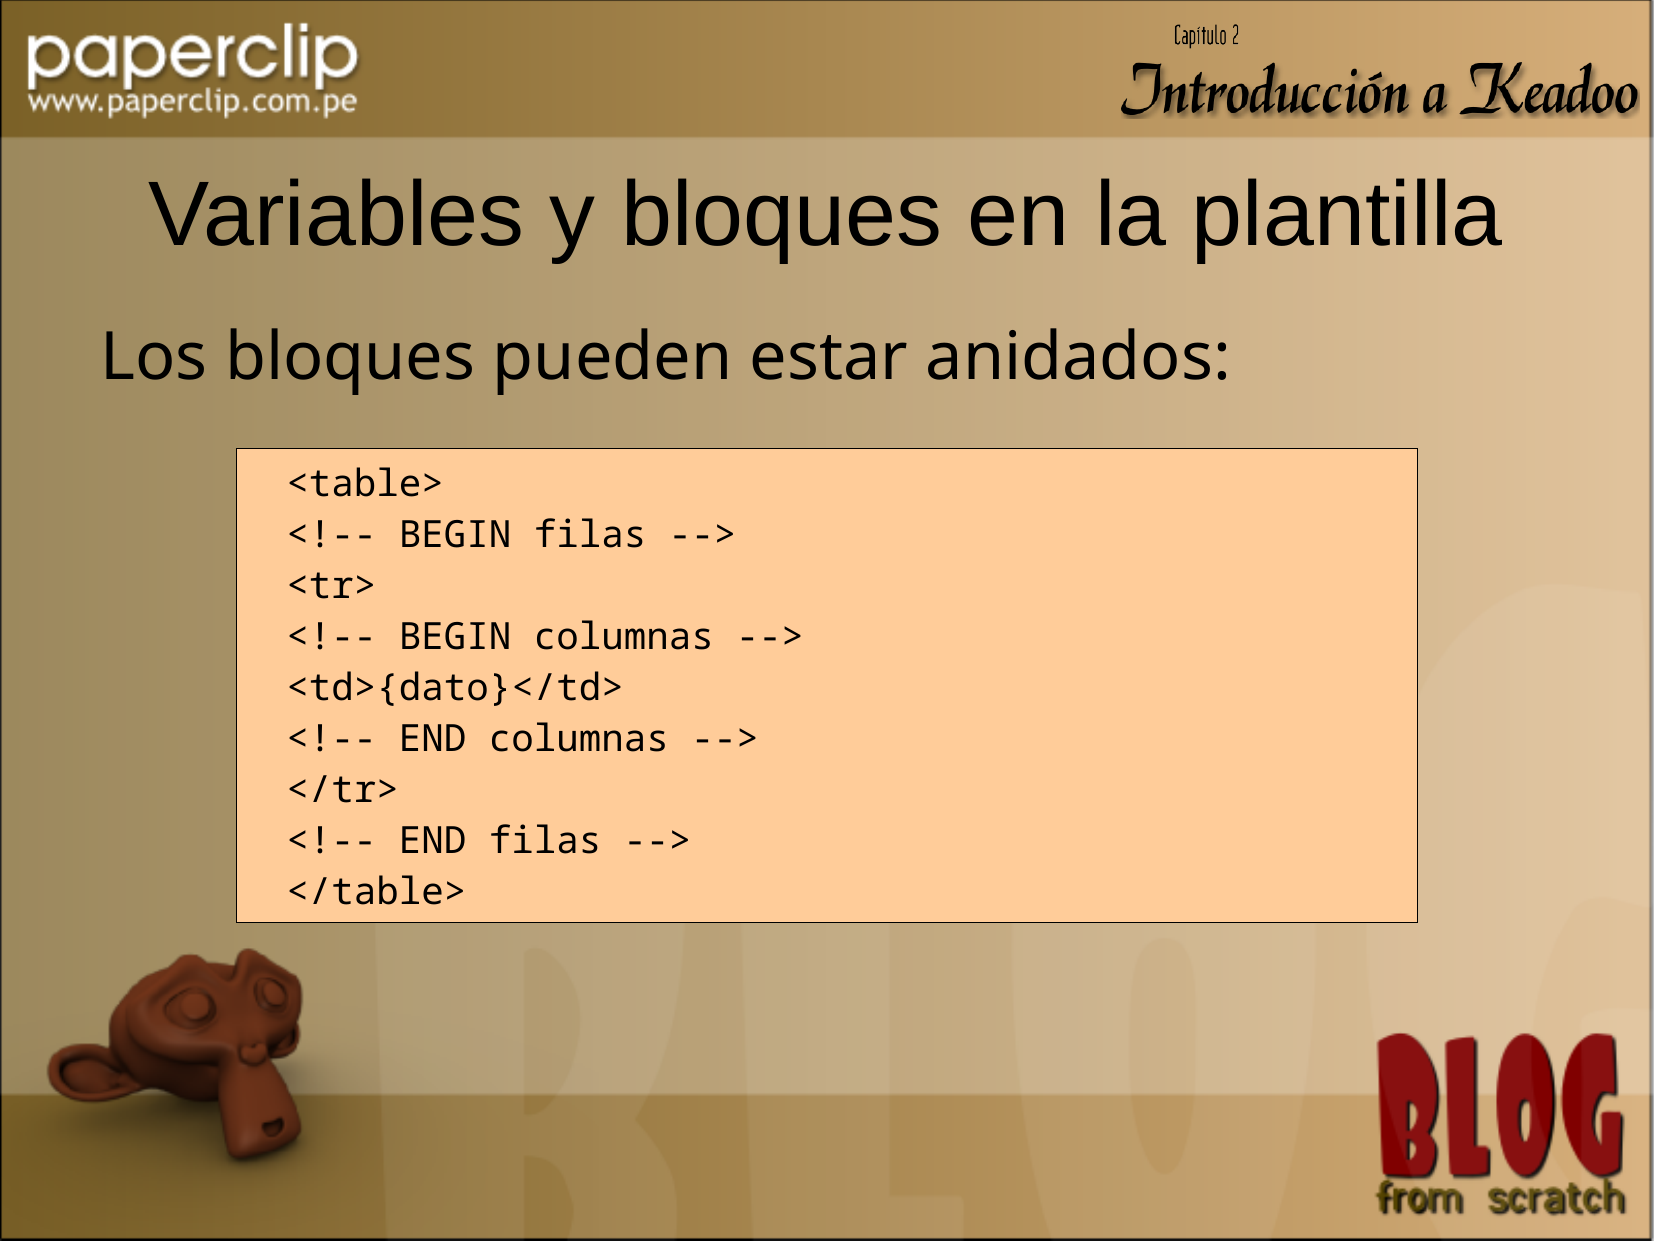

# Variables y bloques en la plantilla
Los bloques pueden estar anidados:
<table>
<!-- BEGIN filas -->
<tr>
<!-- BEGIN columnas -->
<td>{dato}</td>
<!-- END columnas -->
</tr>
<!-- END filas -->
</table>